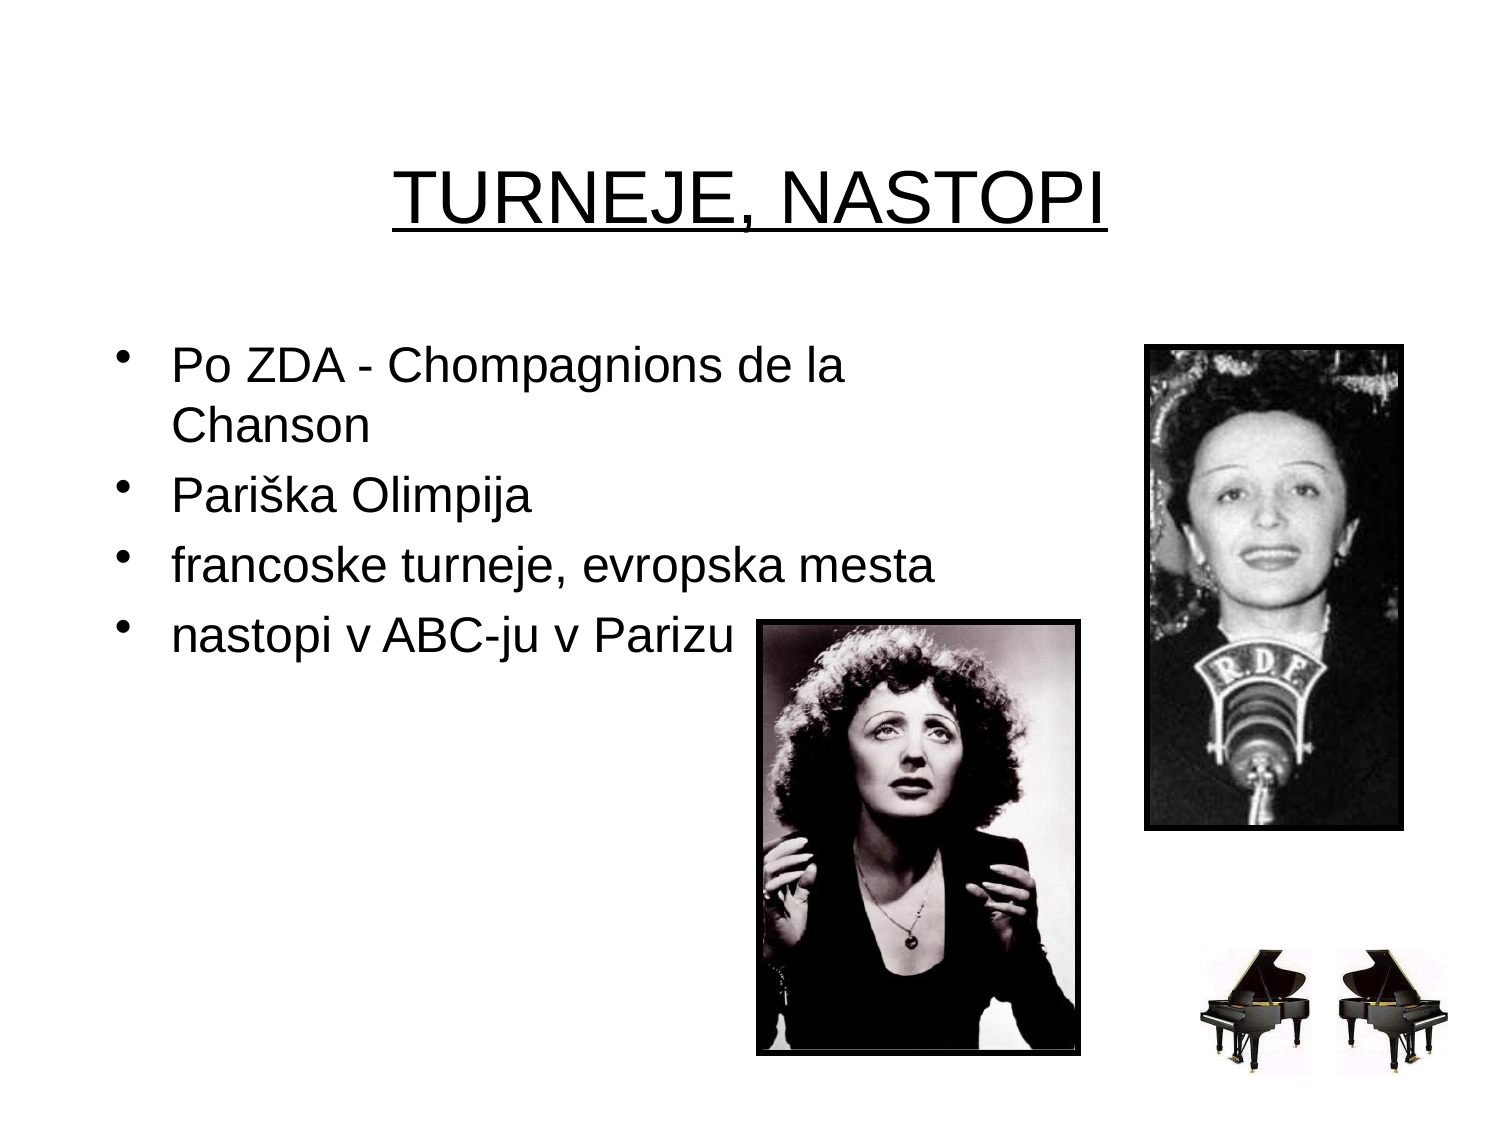

# TURNEJE, NASTOPI
Po ZDA - Chompagnions de la Chanson
Pariška Olimpija
francoske turneje, evropska mesta
nastopi v ABC-ju v Parizu